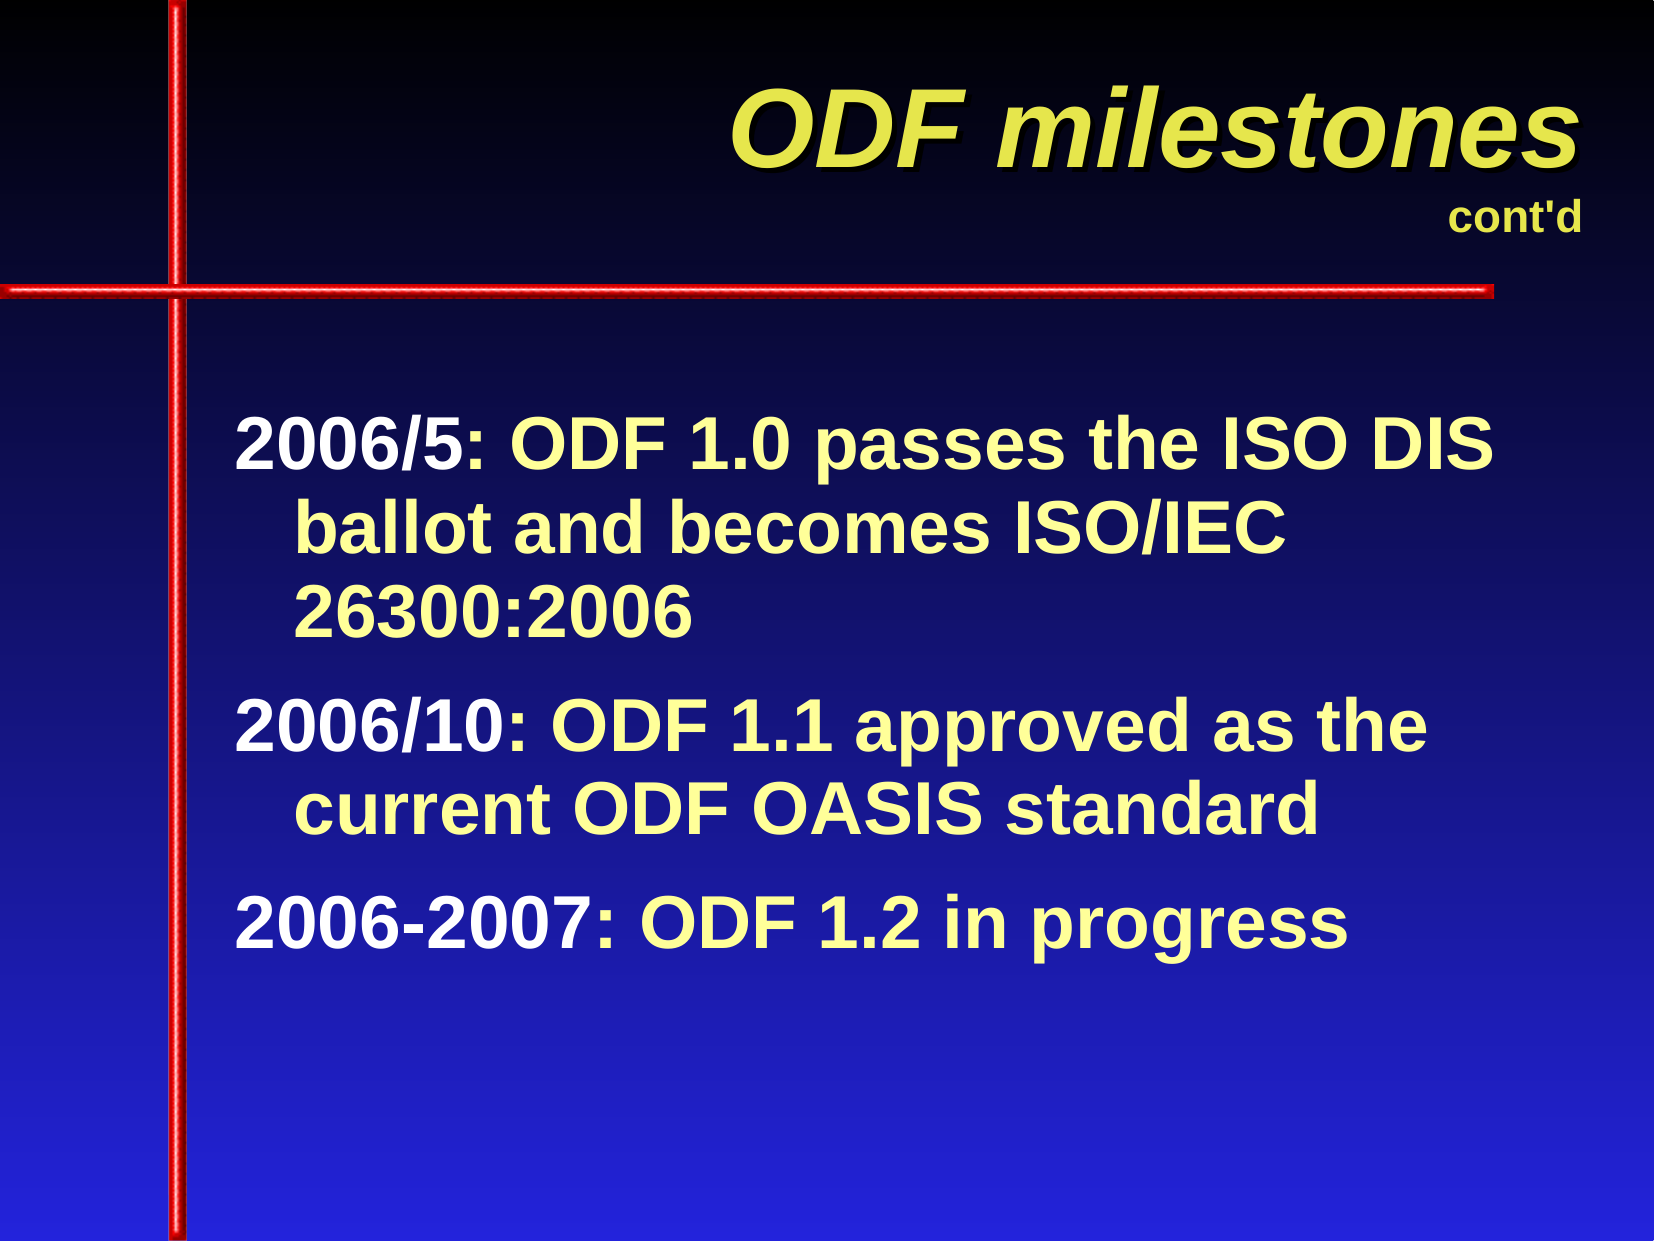

# ODF milestones cont'd
2006/5: ODF 1.0 passes the ISO DIS ballot and becomes ISO/IEC 26300:2006
2006/10: ODF 1.1 approved as the current ODF OASIS standard
2006-2007: ODF 1.2 in progress